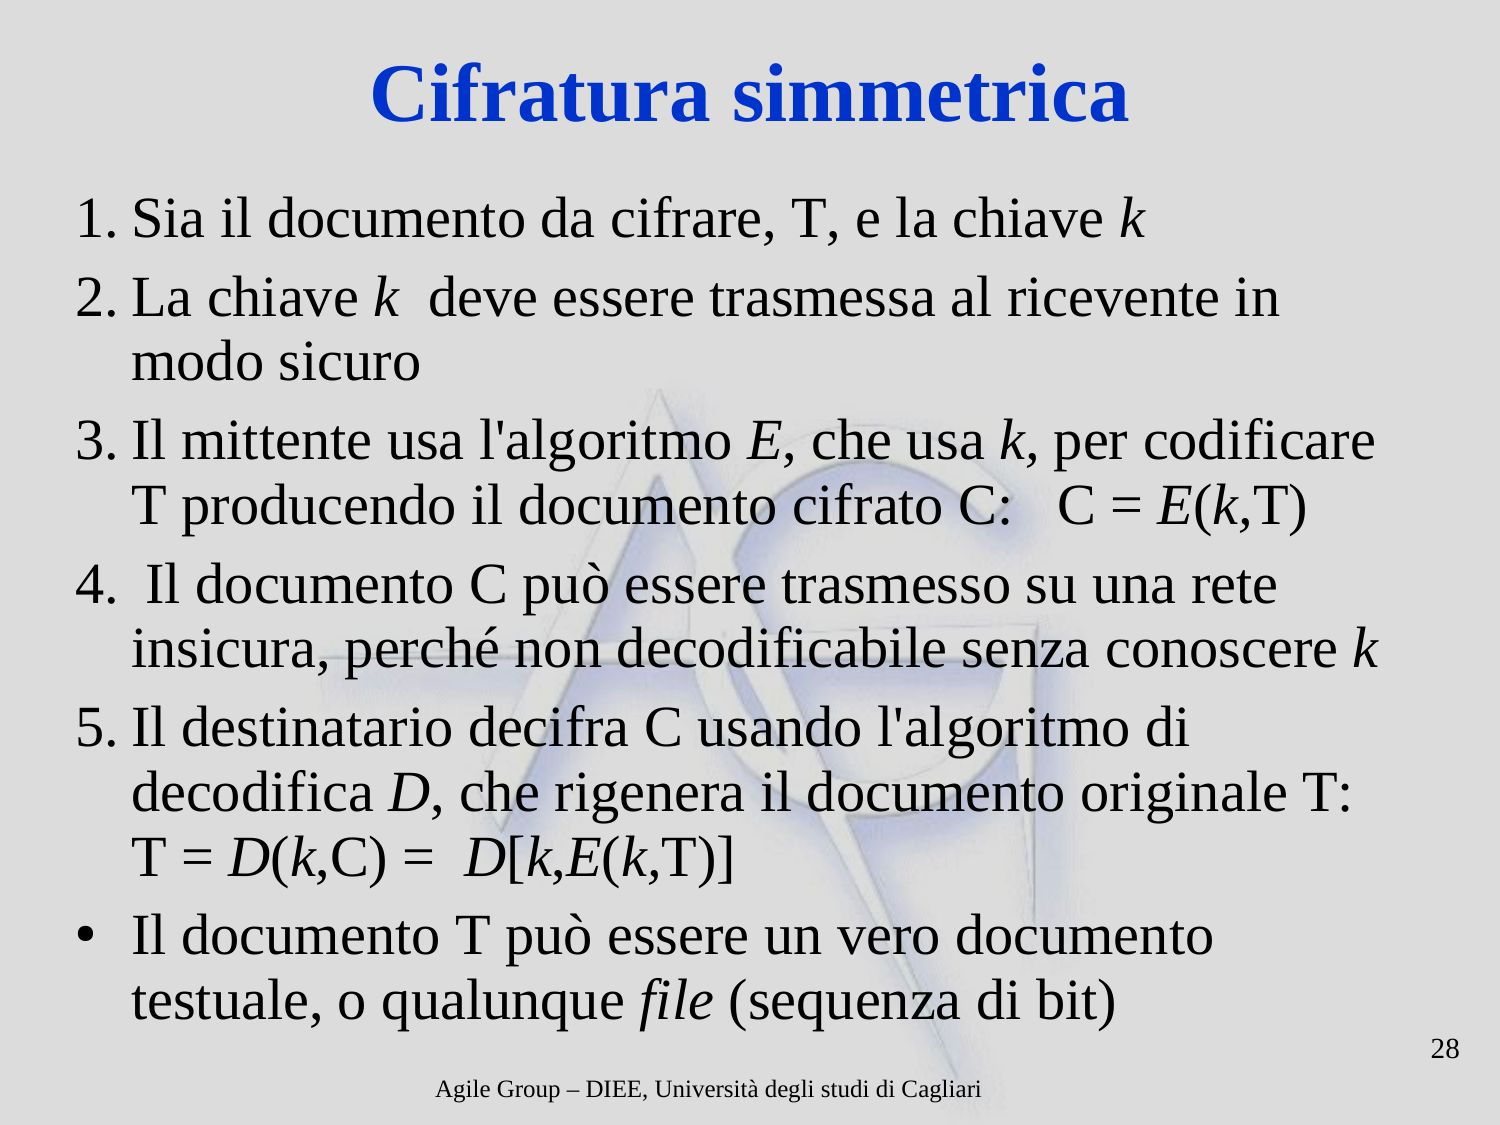

# Cifratura simmetrica
Sia il documento da cifrare, T, e la chiave k
La chiave k deve essere trasmessa al ricevente in modo sicuro
Il mittente usa l'algoritmo E, che usa k, per codificare T producendo il documento cifrato C: C = E(k,T)
 Il documento C può essere trasmesso su una rete insicura, perché non decodificabile senza conoscere k
Il destinatario decifra C usando l'algoritmo di decodifica D, che rigenera il documento originale T:
T = D(k,C) = D[k,E(k,T)]
Il documento T può essere un vero documento testuale, o qualunque file (sequenza di bit)
28